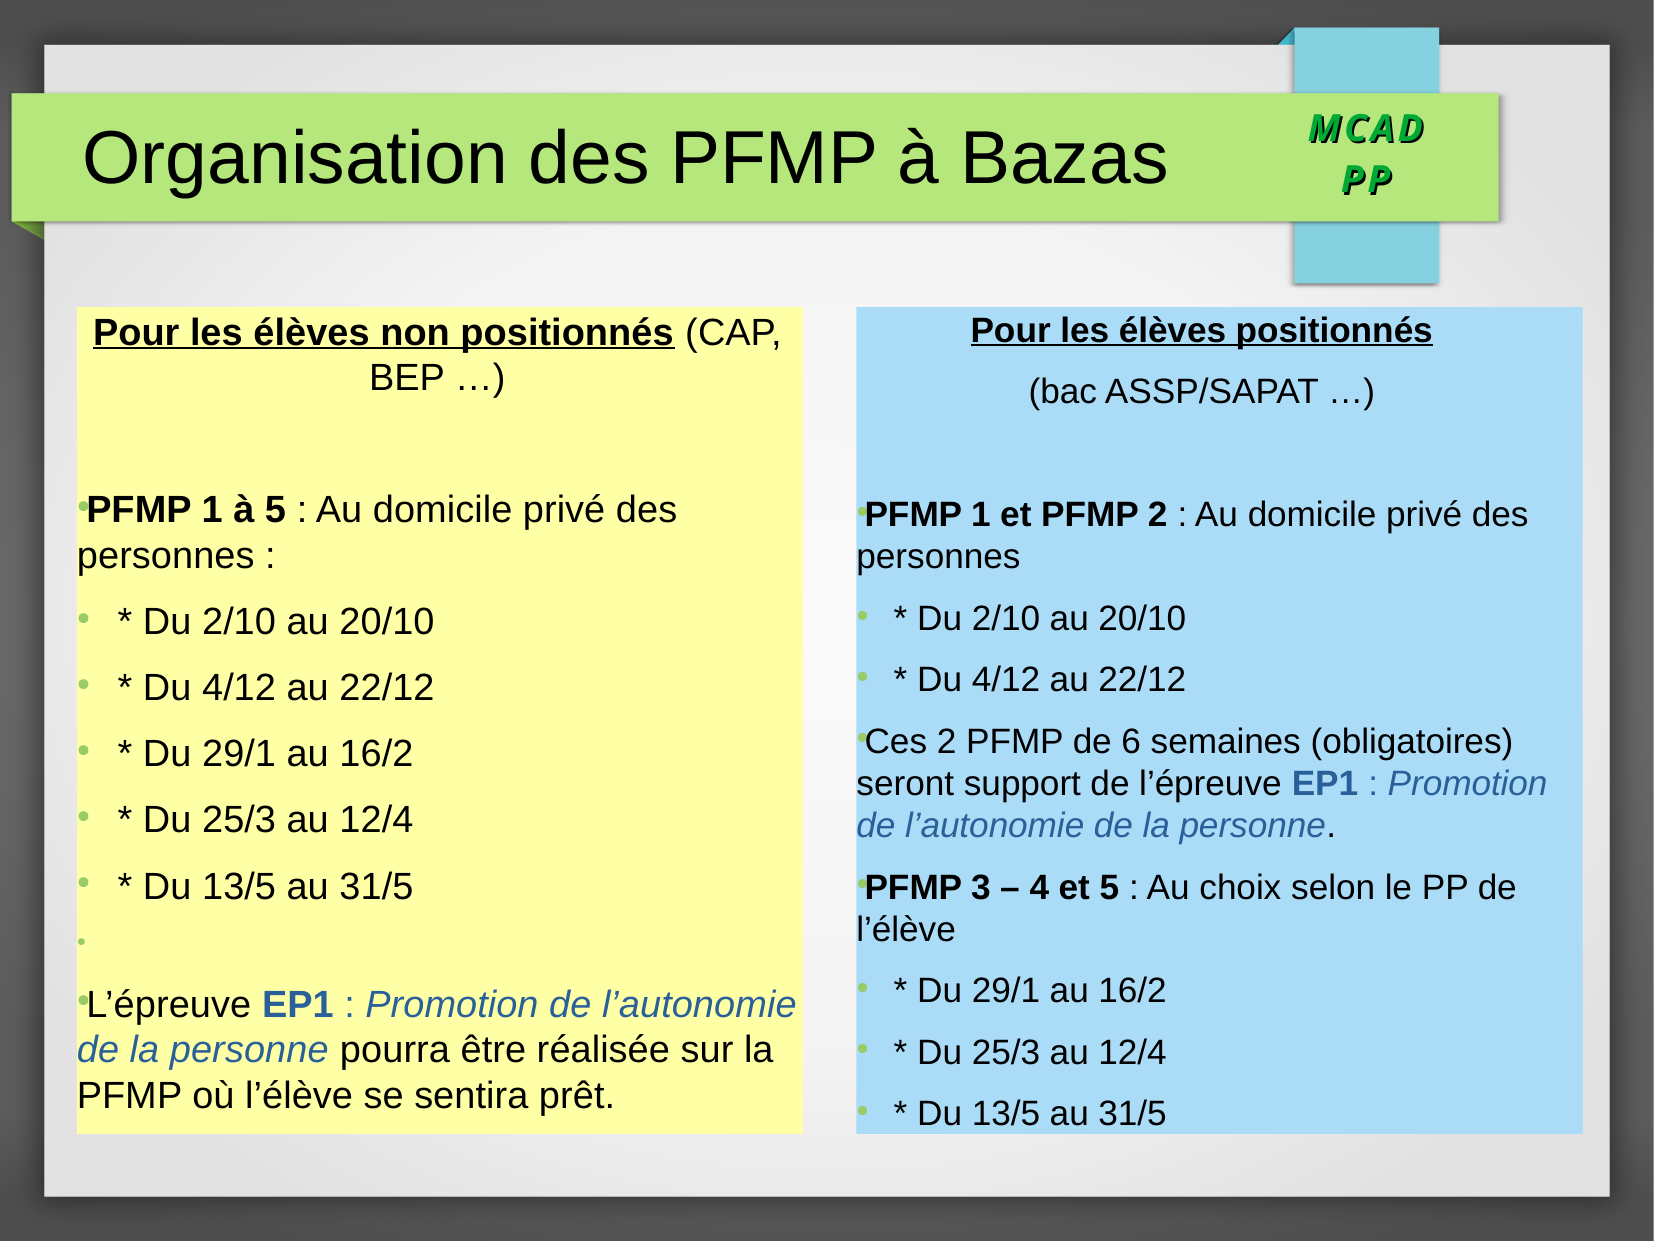

# Organisation des PFMP à Bazas
MCAD
PP
Pour les élèves non positionnés (CAP, BEP …)
PFMP 1 à 5 : Au domicile privé des personnes :
 * Du 2/10 au 20/10
 * Du 4/12 au 22/12
 * Du 29/1 au 16/2
 * Du 25/3 au 12/4
 * Du 13/5 au 31/5
L’épreuve EP1 : Promotion de l’autonomie de la personne pourra être réalisée sur la PFMP où l’élève se sentira prêt.
Pour les élèves positionnés
(bac ASSP/SAPAT …)
PFMP 1 et PFMP 2 : Au domicile privé des personnes
 * Du 2/10 au 20/10
 * Du 4/12 au 22/12
Ces 2 PFMP de 6 semaines (obligatoires) seront support de l’épreuve EP1 : Promotion de l’autonomie de la personne.
PFMP 3 – 4 et 5 : Au choix selon le PP de l’élève
 * Du 29/1 au 16/2
 * Du 25/3 au 12/4
 * Du 13/5 au 31/5